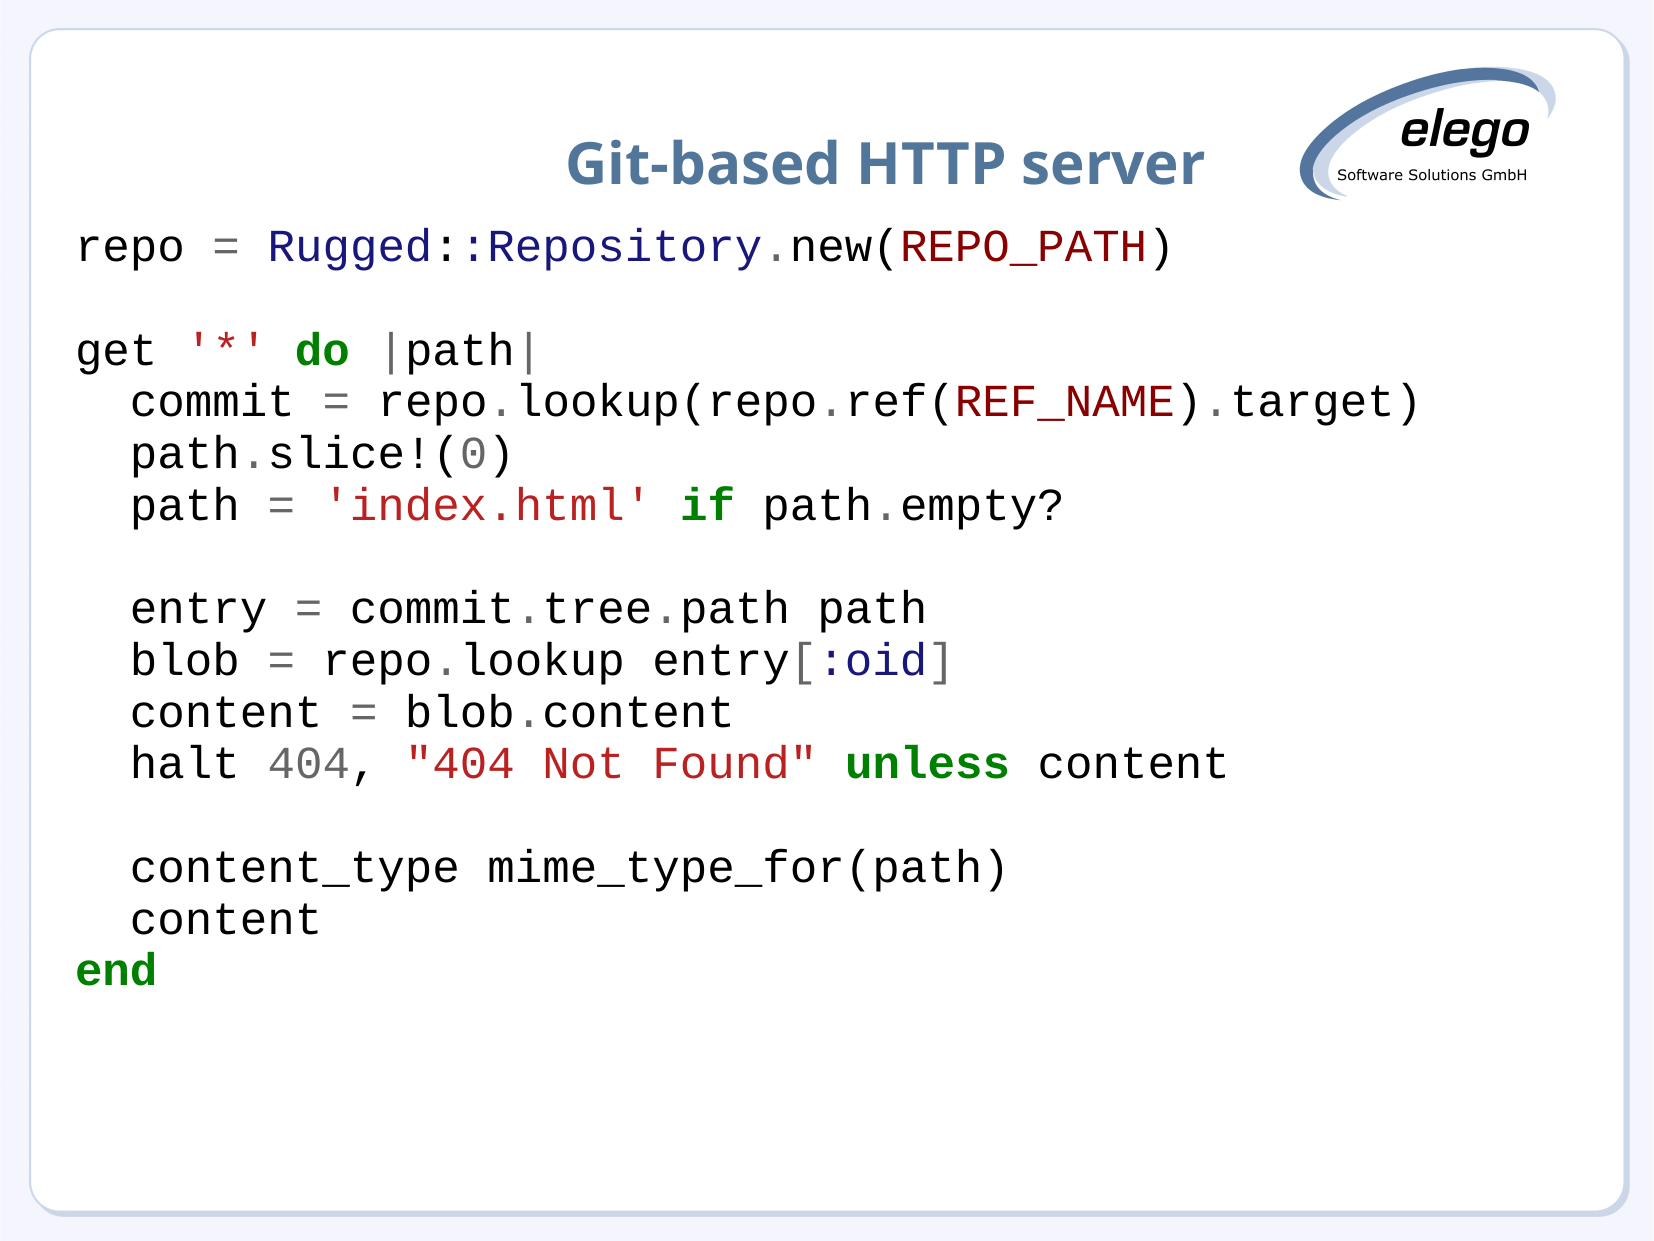

# Git-based HTTP server
repo = Rugged::Repository.new(REPO_PATH)
get '*' do |path|
 commit = repo.lookup(repo.ref(REF_NAME).target)
 path.slice!(0)
 path = 'index.html' if path.empty?
 entry = commit.tree.path path
 blob = repo.lookup entry[:oid]
 content = blob.content
 halt 404, "404 Not Found" unless content
 content_type mime_type_for(path)
 content
end